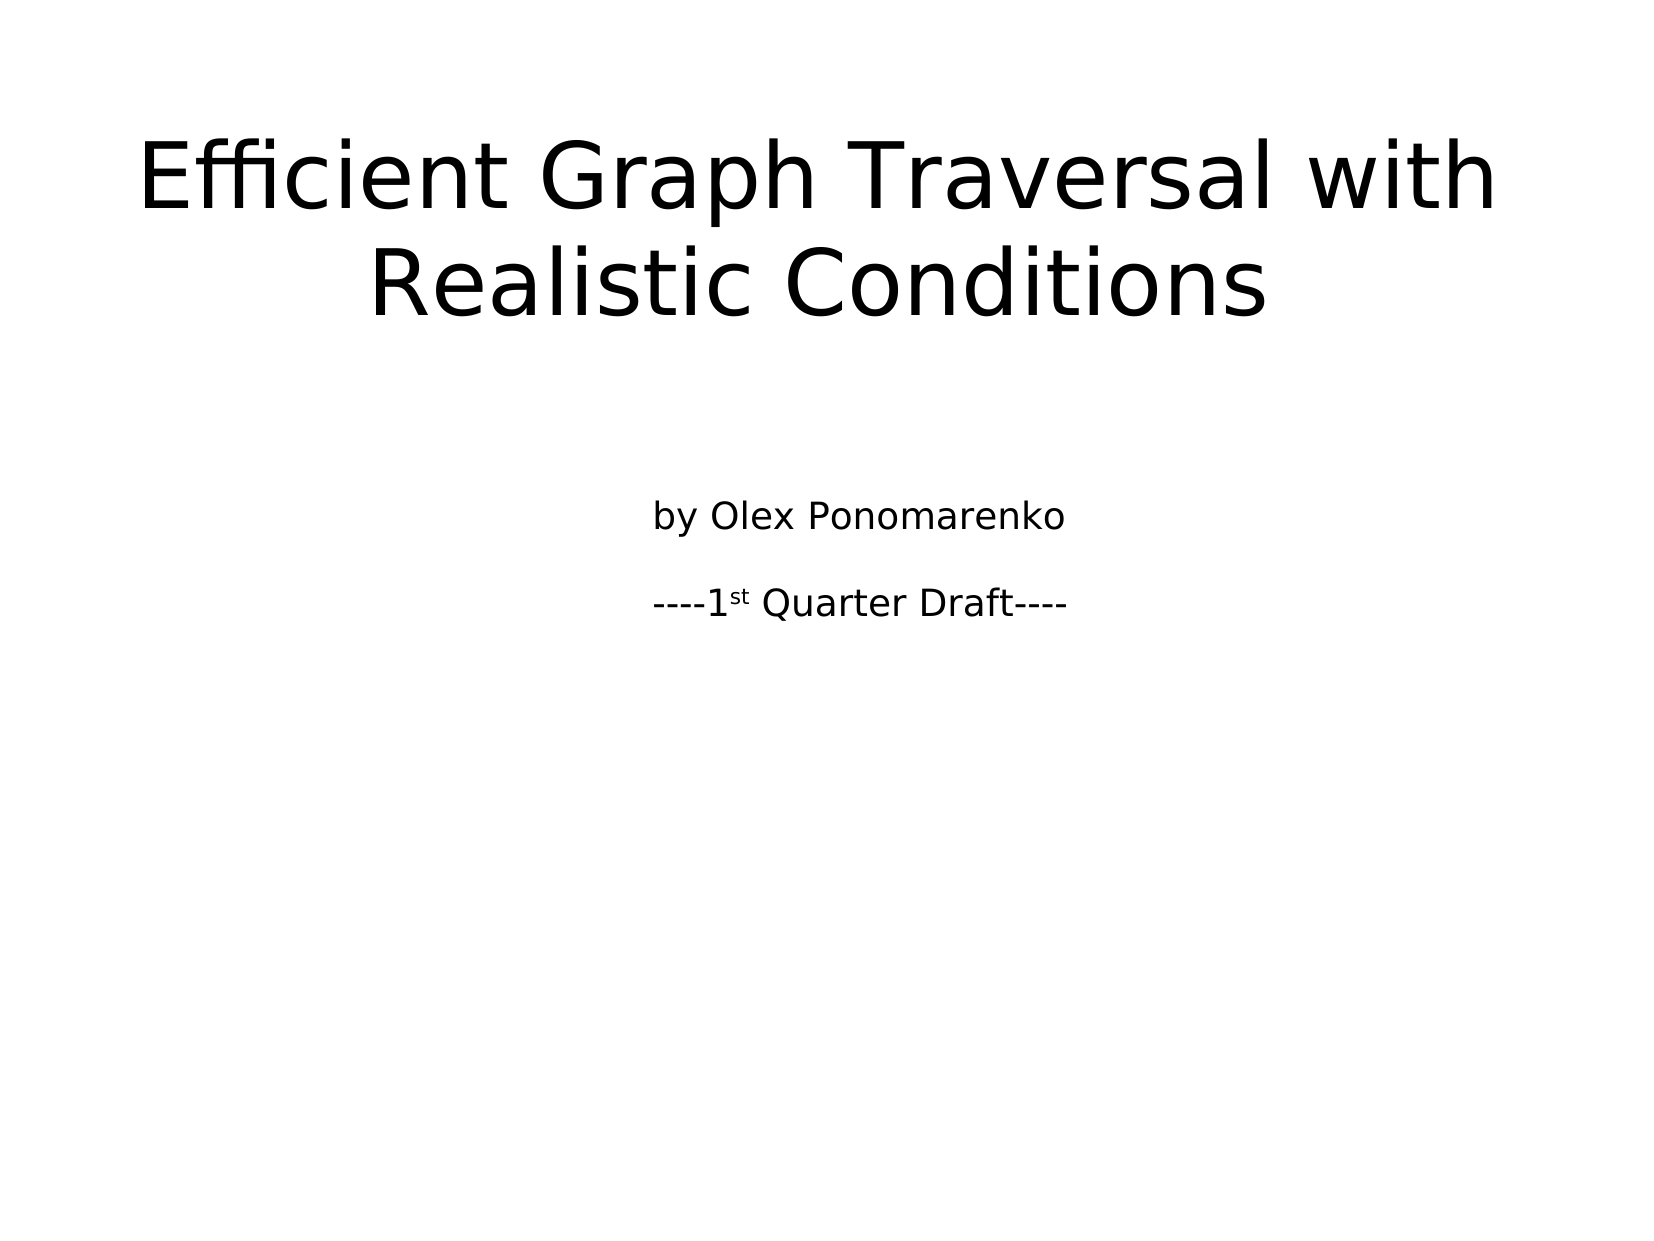

# Efficient Graph Traversal with Realistic Conditions
by Olex Ponomarenko
----1st Quarter Draft----